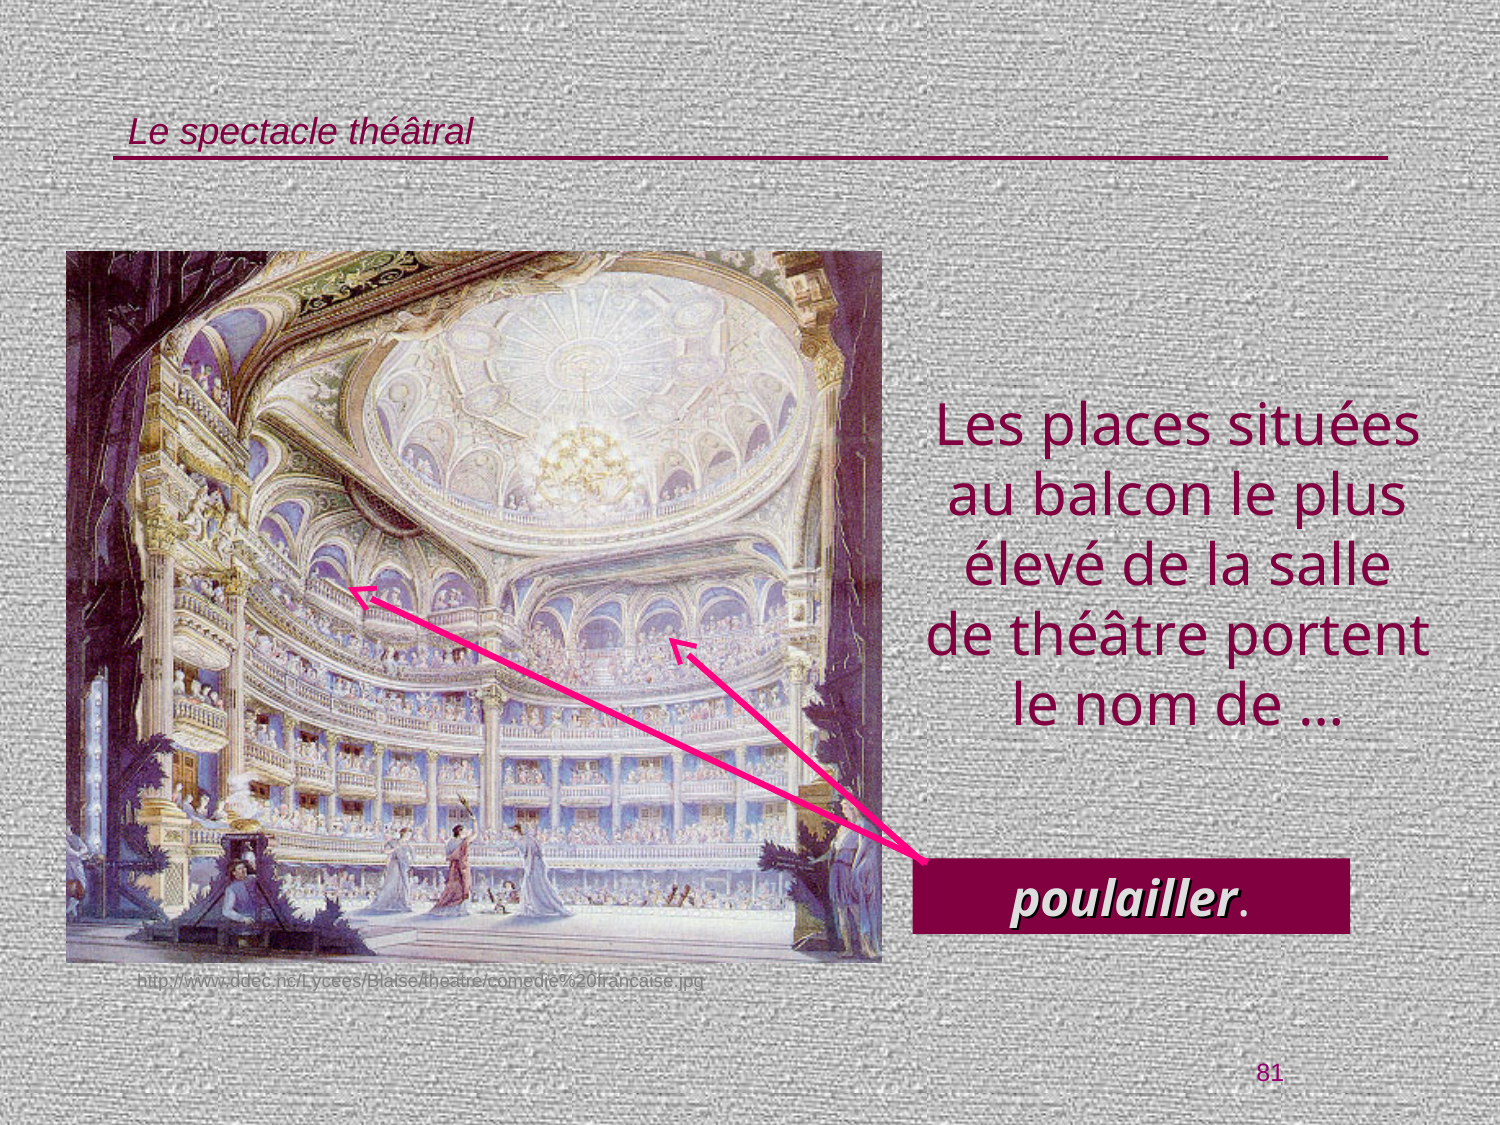

Les places situées au balcon le plus élevé de la salle de théâtre portent le nom de …
poulailler.
http://www.ddec.nc/Lycees/Blaise/theatre/comedie%20francaise.jpg
81